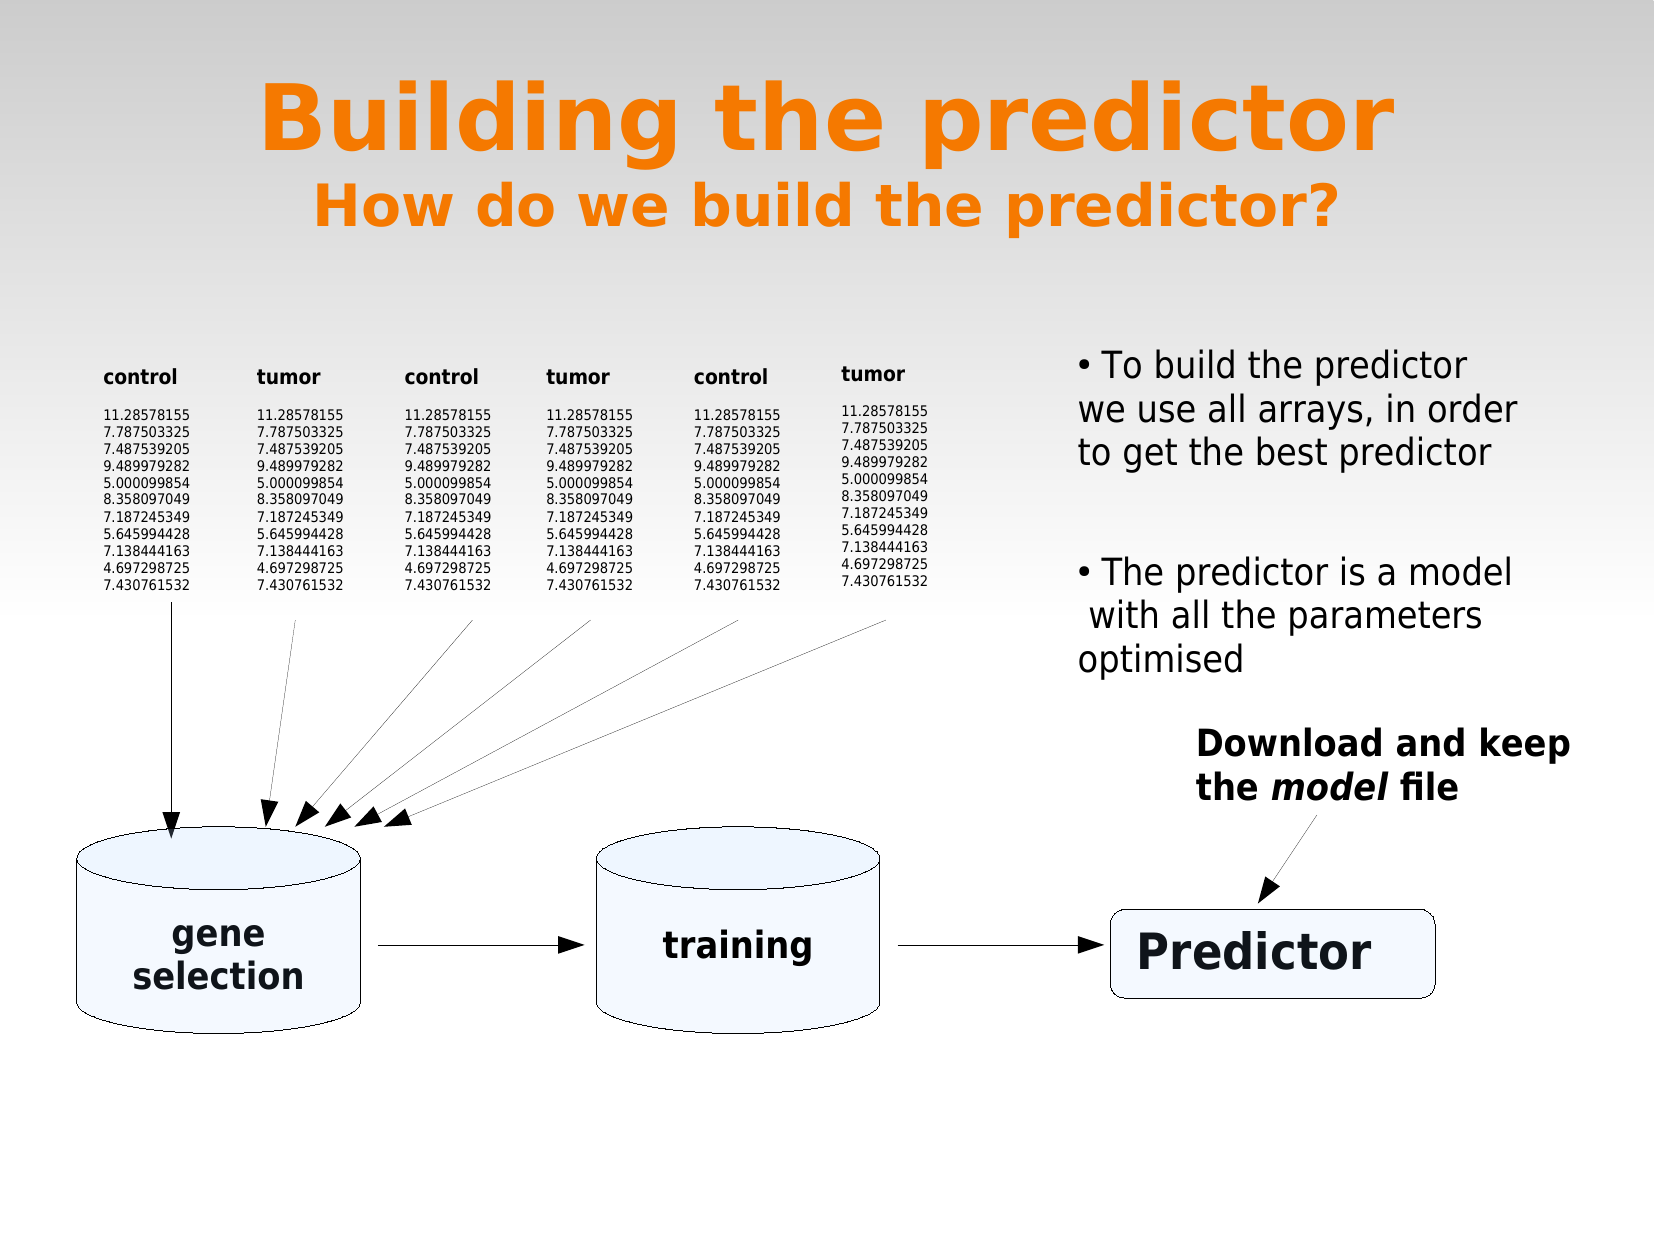

# Building the predictor How do we build the predictor?
 To build the predictor we use all arrays, in order to get the best predictor
tumor
11.28578155
7.787503325
7.487539205
9.489979282
5.000099854
8.358097049
7.187245349
5.645994428
7.138444163
4.697298725
7.430761532
control
11.28578155
7.787503325
7.487539205
9.489979282
5.000099854
8.358097049
7.187245349
5.645994428
7.138444163
4.697298725
7.430761532
tumor
11.28578155
7.787503325
7.487539205
9.489979282
5.000099854
8.358097049
7.187245349
5.645994428
7.138444163
4.697298725
7.430761532
control
11.28578155
7.787503325
7.487539205
9.489979282
5.000099854
8.358097049
7.187245349
5.645994428
7.138444163
4.697298725
7.430761532
tumor
11.28578155
7.787503325
7.487539205
9.489979282
5.000099854
8.358097049
7.187245349
5.645994428
7.138444163
4.697298725
7.430761532
control
11.28578155
7.787503325
7.487539205
9.489979282
5.000099854
8.358097049
7.187245349
5.645994428
7.138444163
4.697298725
7.430761532
 The predictor is a model with all the parameters optimised
Download and keep the model file
gene selection
Predictor
training